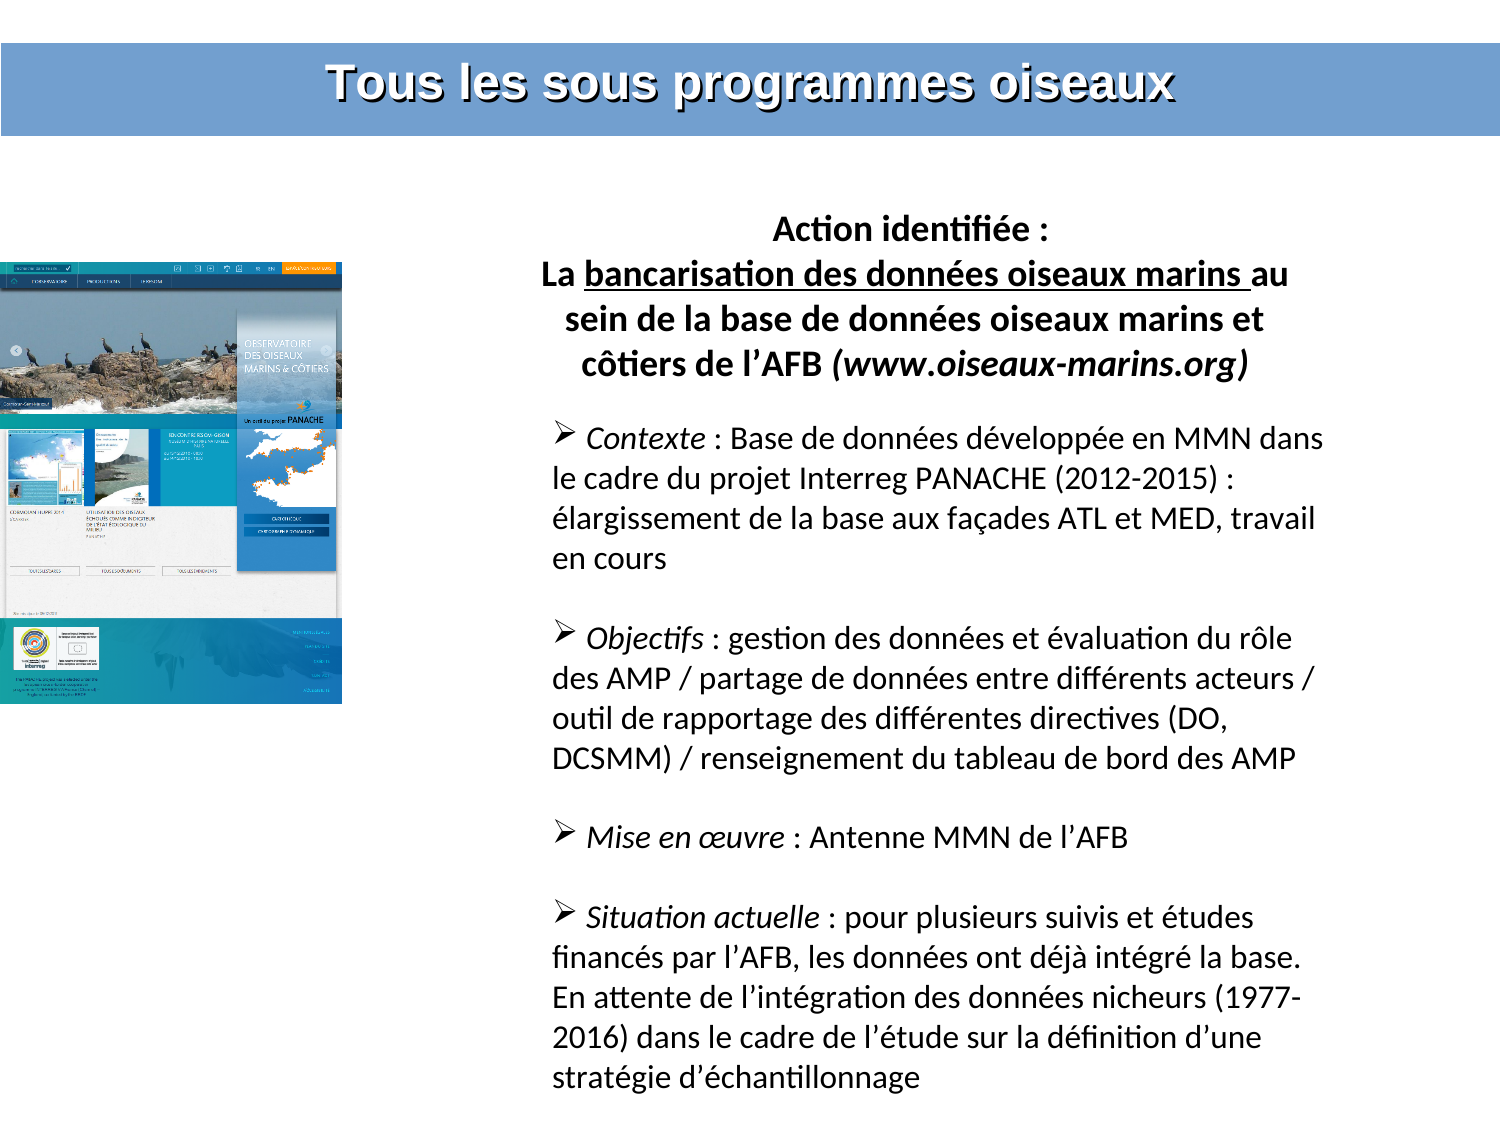

| Tous les sous programmes oiseaux |
| --- |
Action identifiée :
La bancarisation des données oiseaux marins au sein de la base de données oiseaux marins et côtiers de l’AFB (www.oiseaux-marins.org)
 Contexte : Base de données développée en MMN dans le cadre du projet Interreg PANACHE (2012-2015) : élargissement de la base aux façades ATL et MED, travail en cours
 Objectifs : gestion des données et évaluation du rôle des AMP / partage de données entre différents acteurs / outil de rapportage des différentes directives (DO, DCSMM) / renseignement du tableau de bord des AMP
 Mise en œuvre : Antenne MMN de l’AFB
 Situation actuelle : pour plusieurs suivis et études financés par l’AFB, les données ont déjà intégré la base. En attente de l’intégration des données nicheurs (1977-2016) dans le cadre de l’étude sur la définition d’une stratégie d’échantillonnage